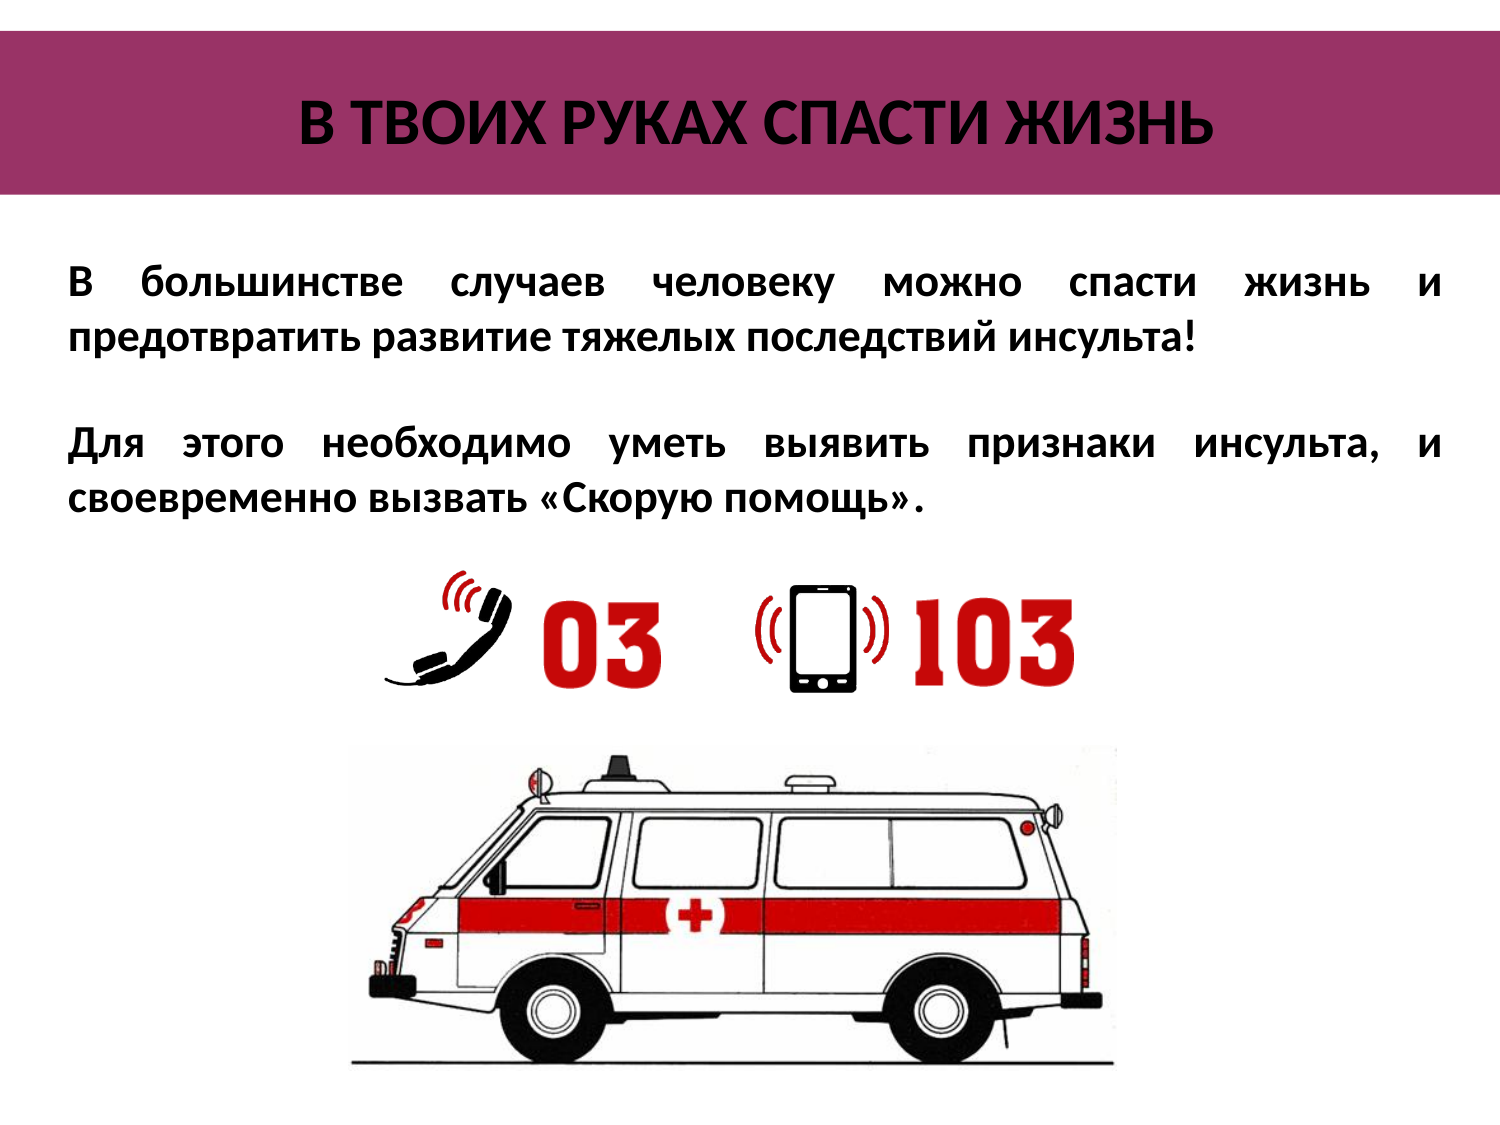

В ТВОИХ РУКАХ СПАСТИ ЖИЗНЬ
В большинстве случаев человеку можно спасти жизнь и предотвратить развитие тяжелых последствий инсульта!
Для этого необходимо уметь выявить признаки инсульта, и своевременно вызвать «Скорую помощь».